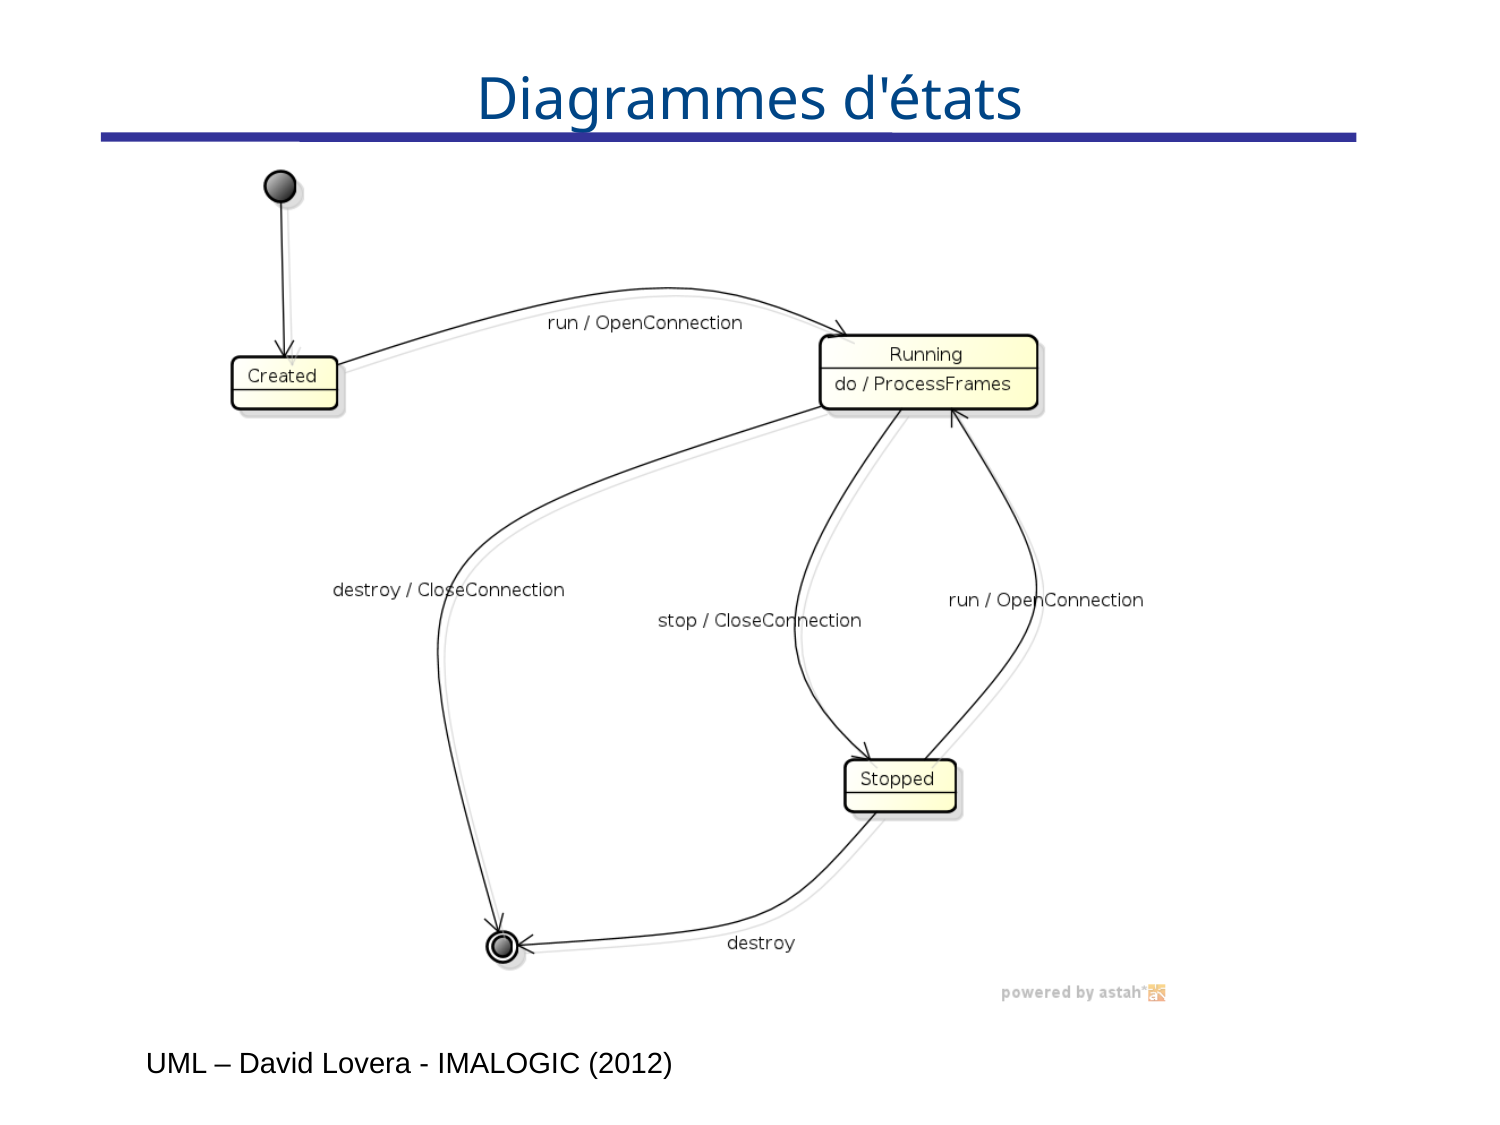

# Diagrammes d'états
UML – David Lovera - IMALOGIC (2012)